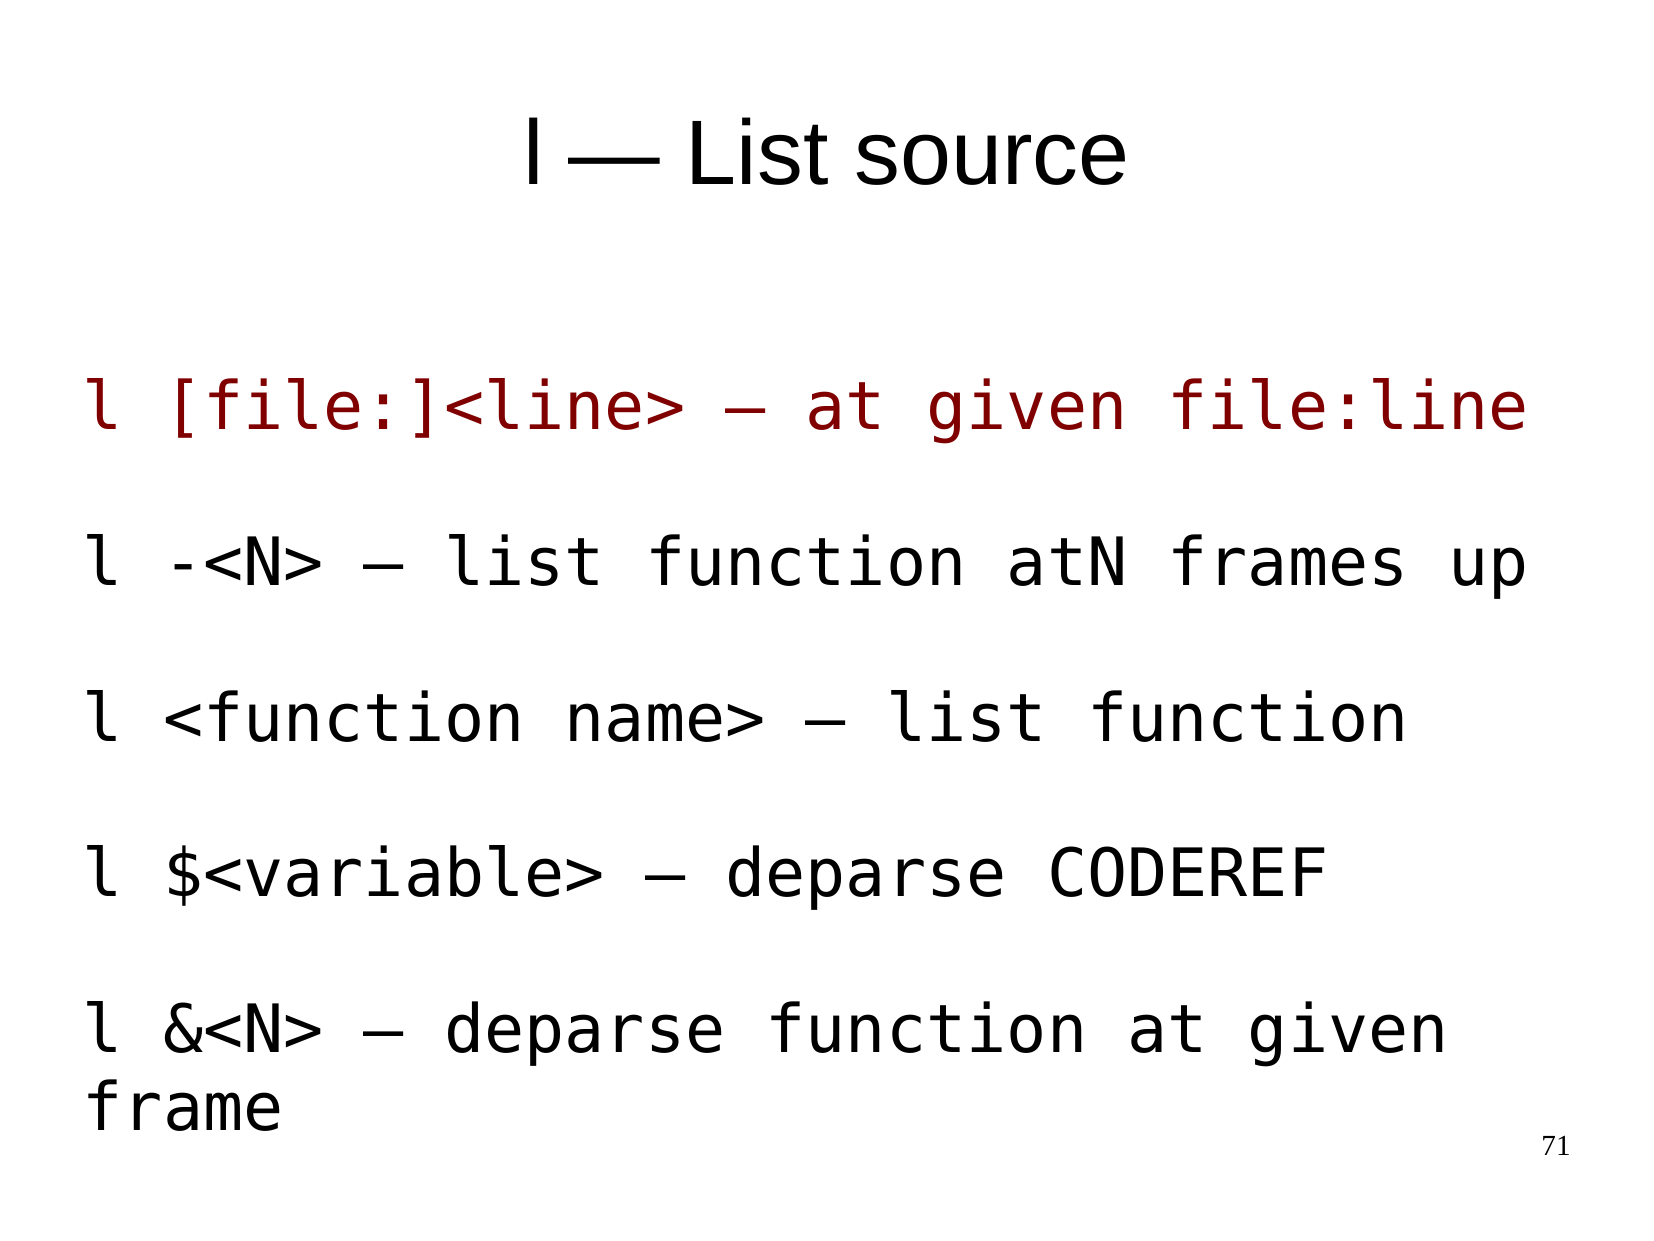

# l — List source
l [file:]<line> – at given file:line
l -<N> – list function atN frames up
l <function name> – list function
l $<variable> – deparse CODEREF
l &<N> – deparse function at given frame
71